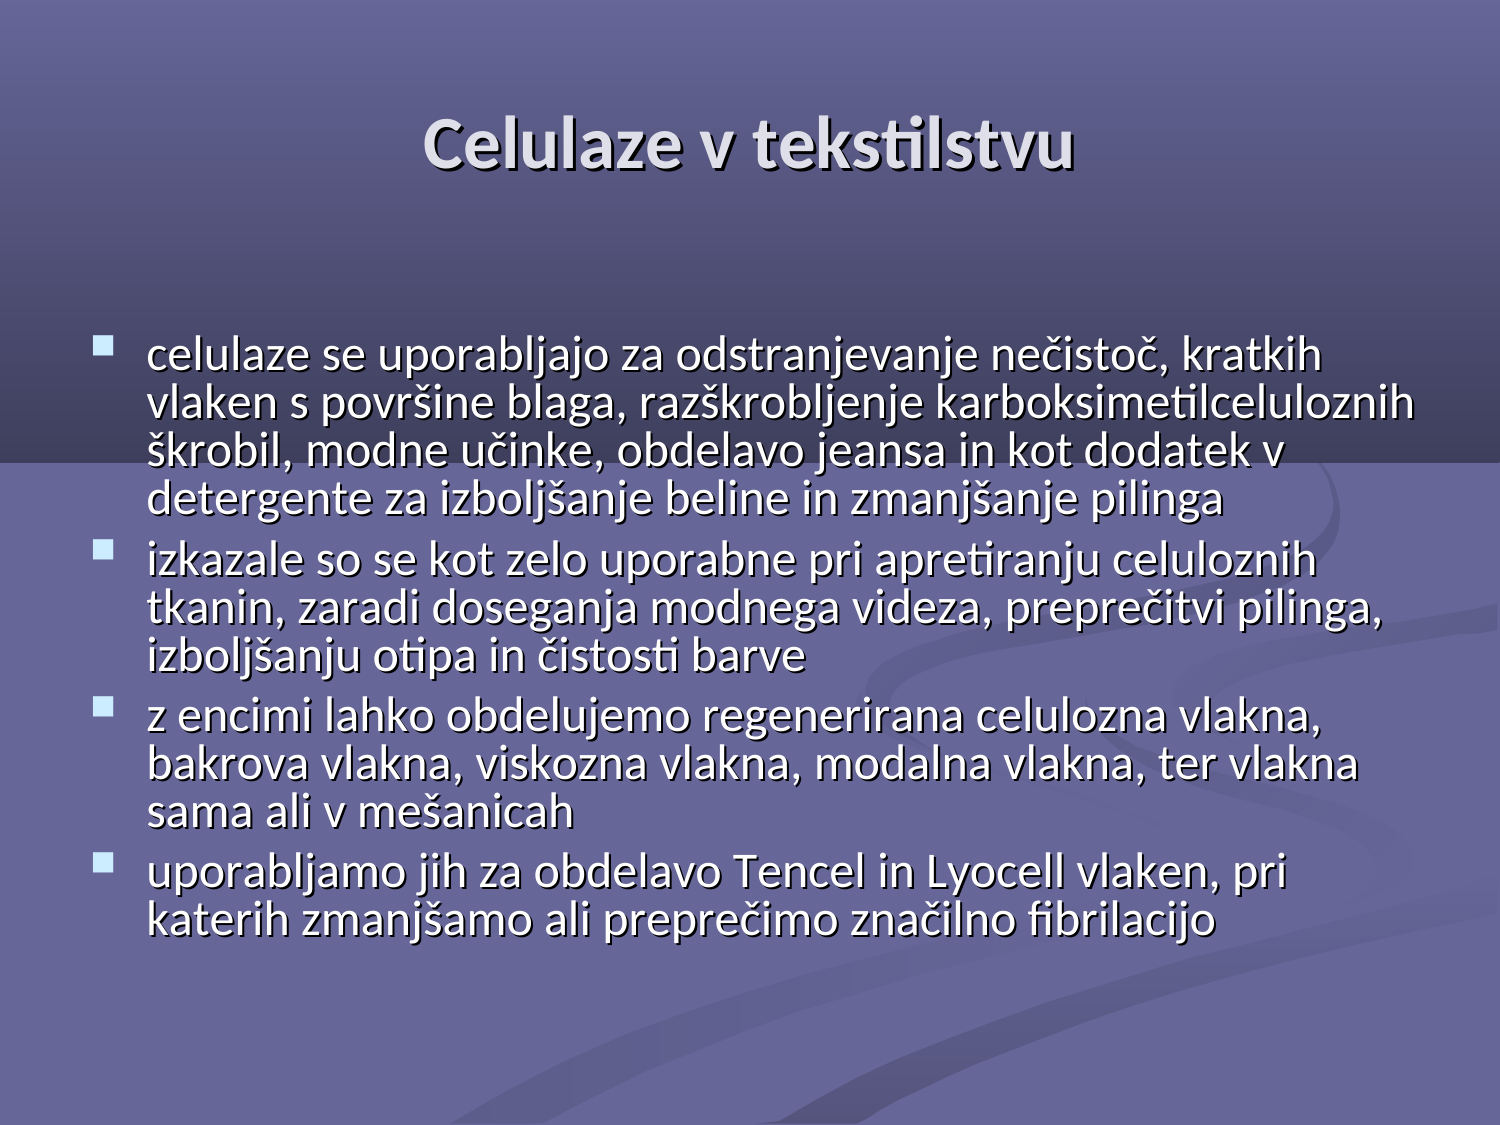

# Celulaze v tekstilstvu
celulaze se uporabljajo za odstranjevanje nečistoč, kratkih vlaken s površine blaga, razškrobljenje karboksimetilceluloznih škrobil, modne učinke, obdelavo jeansa in kot dodatek v detergente za izboljšanje beline in zmanjšanje pilinga
izkazale so se kot zelo uporabne pri apretiranju celuloznih tkanin, zaradi doseganja modnega videza, preprečitvi pilinga, izboljšanju otipa in čistosti barve
z encimi lahko obdelujemo regenerirana celulozna vlakna, bakrova vlakna, viskozna vlakna, modalna vlakna, ter vlakna sama ali v mešanicah
uporabljamo jih za obdelavo Tencel in Lyocell vlaken, pri katerih zmanjšamo ali preprečimo značilno fibrilacijo